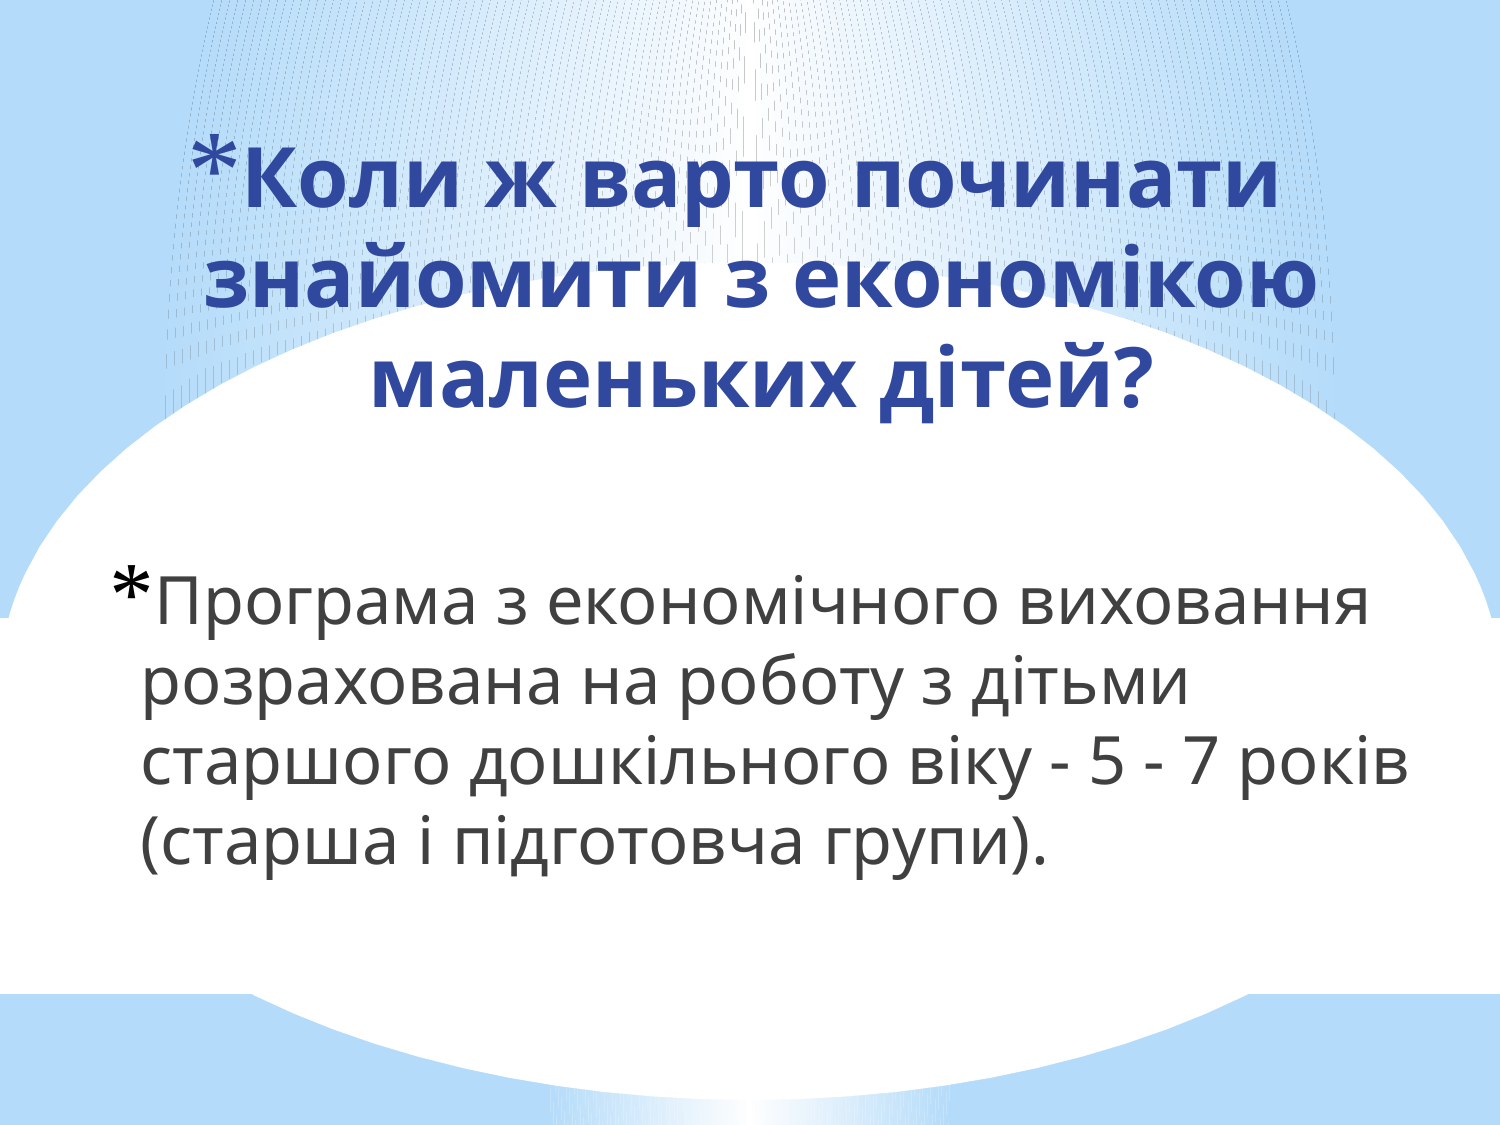

# Коли ж варто починати знайомити з економікою маленьких дітей?
Програма з економічного виховання розрахована на роботу з дітьми старшого дошкільного віку - 5 - 7 років (старша і підготовча групи).